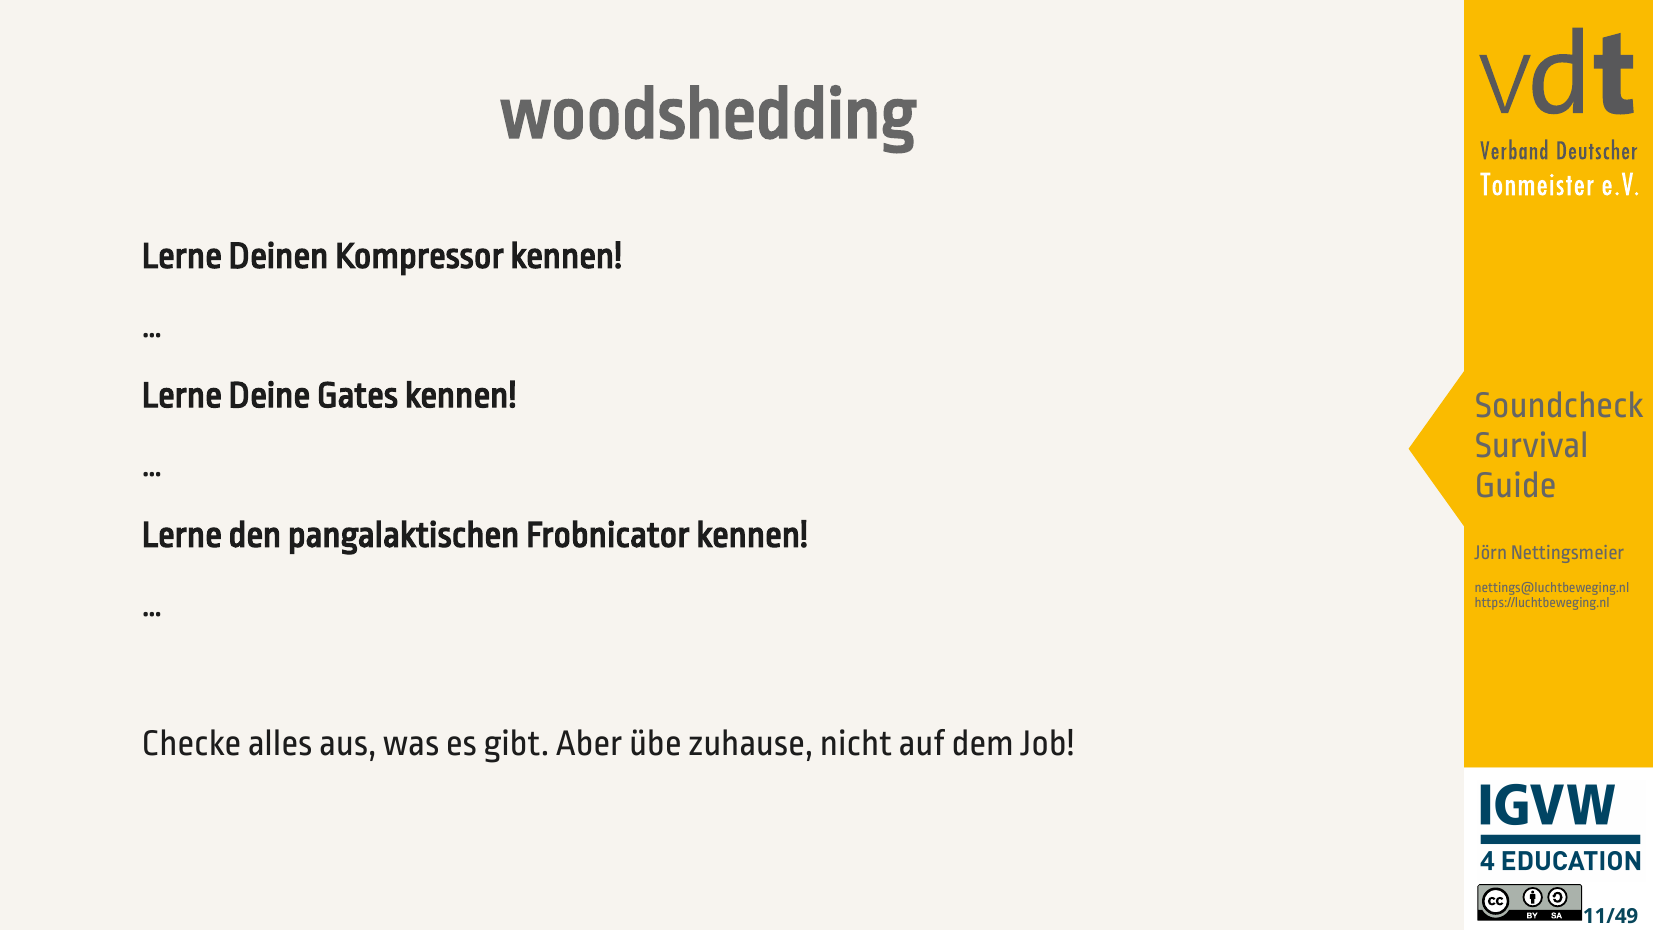

# woodshedding
Lerne Deinen Kompressor kennen!
…
Lerne Deine Gates kennen!
…
Lerne den pangalaktischen Frobnicator kennen!
…
Checke alles aus, was es gibt. Aber übe zuhause, nicht auf dem Job!